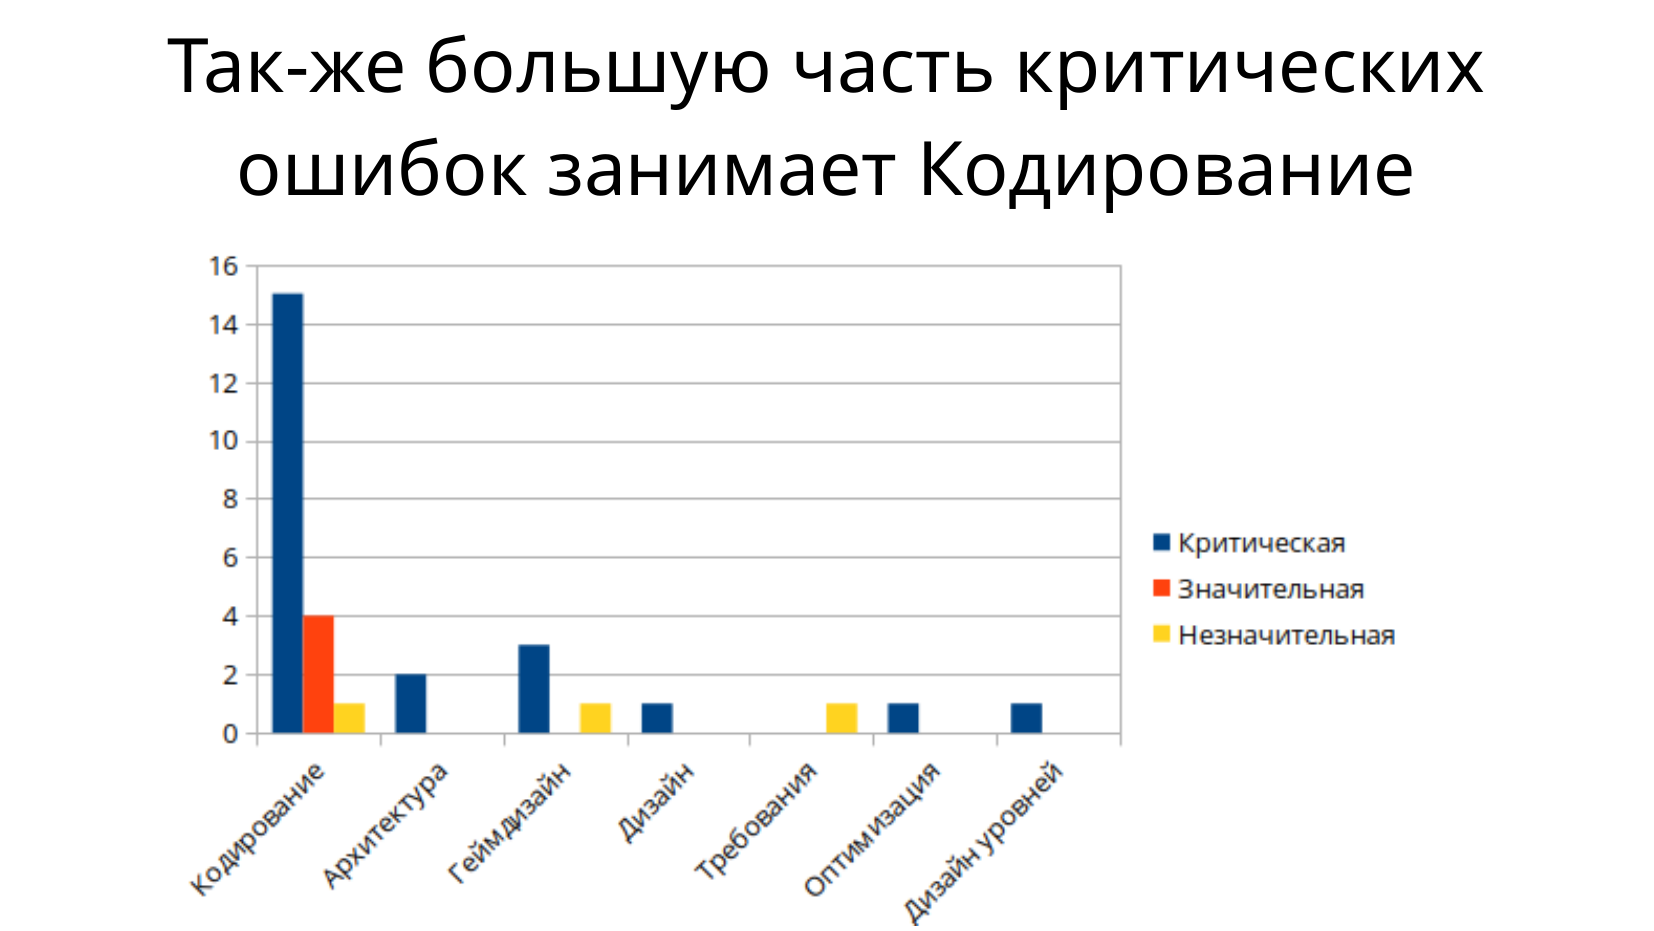

# Так-же большую часть критических ошибок занимает Кодирование